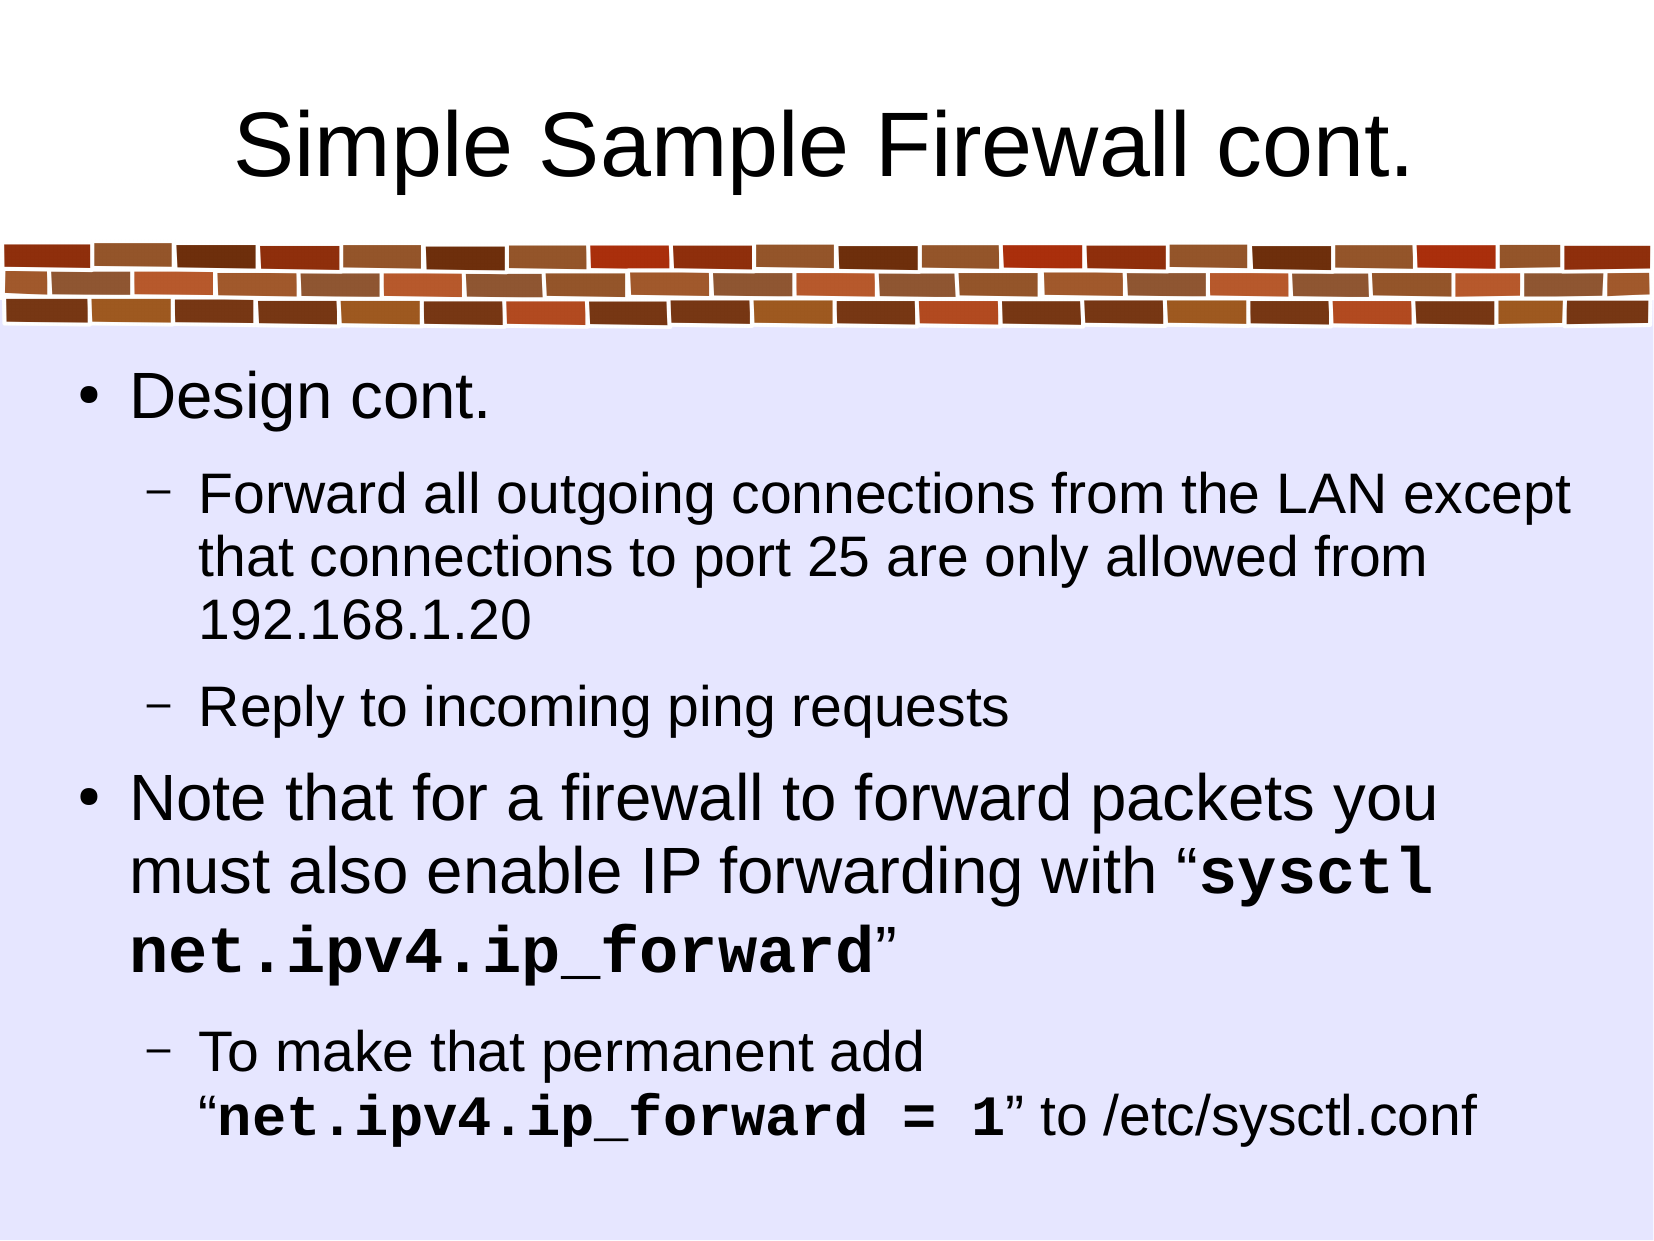

# Simple Sample Firewall cont.
Design cont.
Forward all outgoing connections from the LAN except that connections to port 25 are only allowed from 192.168.1.20
Reply to incoming ping requests
Note that for a firewall to forward packets you must also enable IP forwarding with “sysctl net.ipv4.ip_forward”
To make that permanent add “net.ipv4.ip_forward = 1” to /etc/sysctl.conf